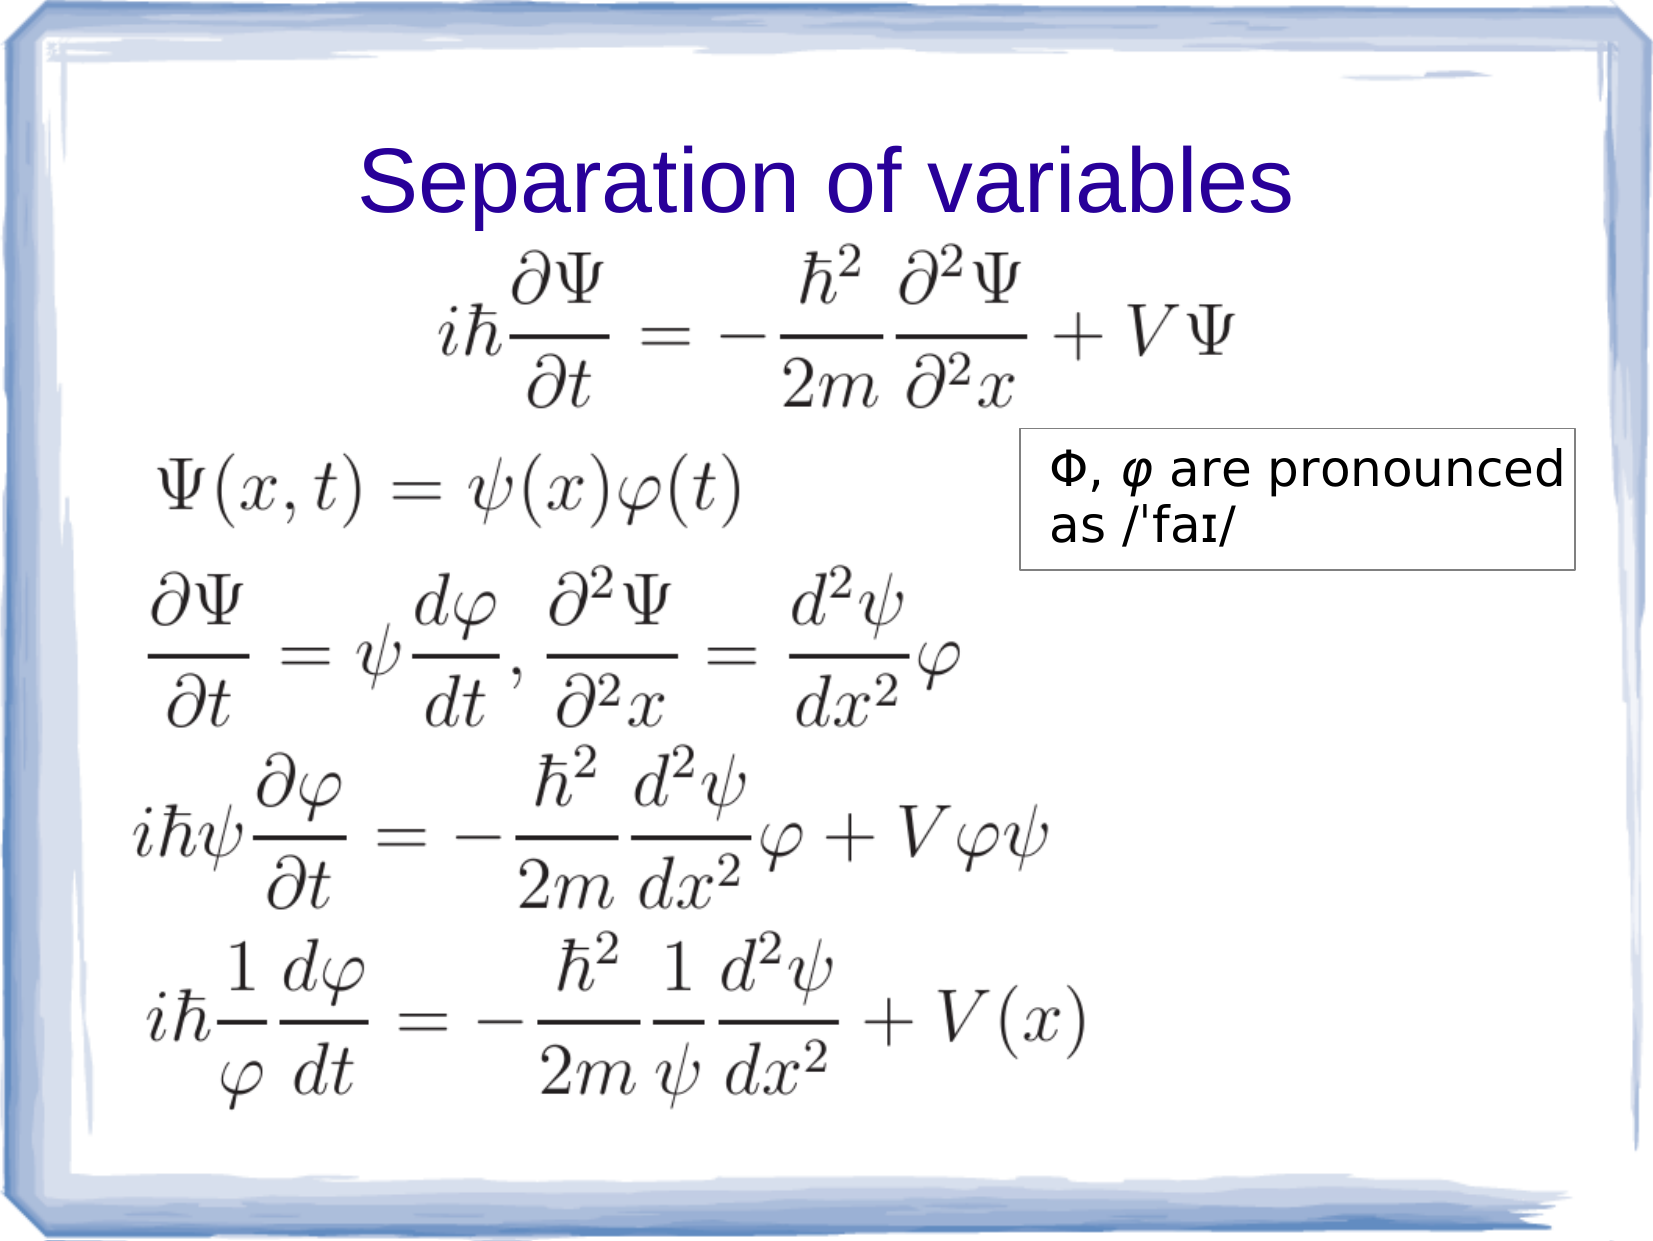

# Separation of variables
Φ, φ are pronounced as /ˈfaɪ/